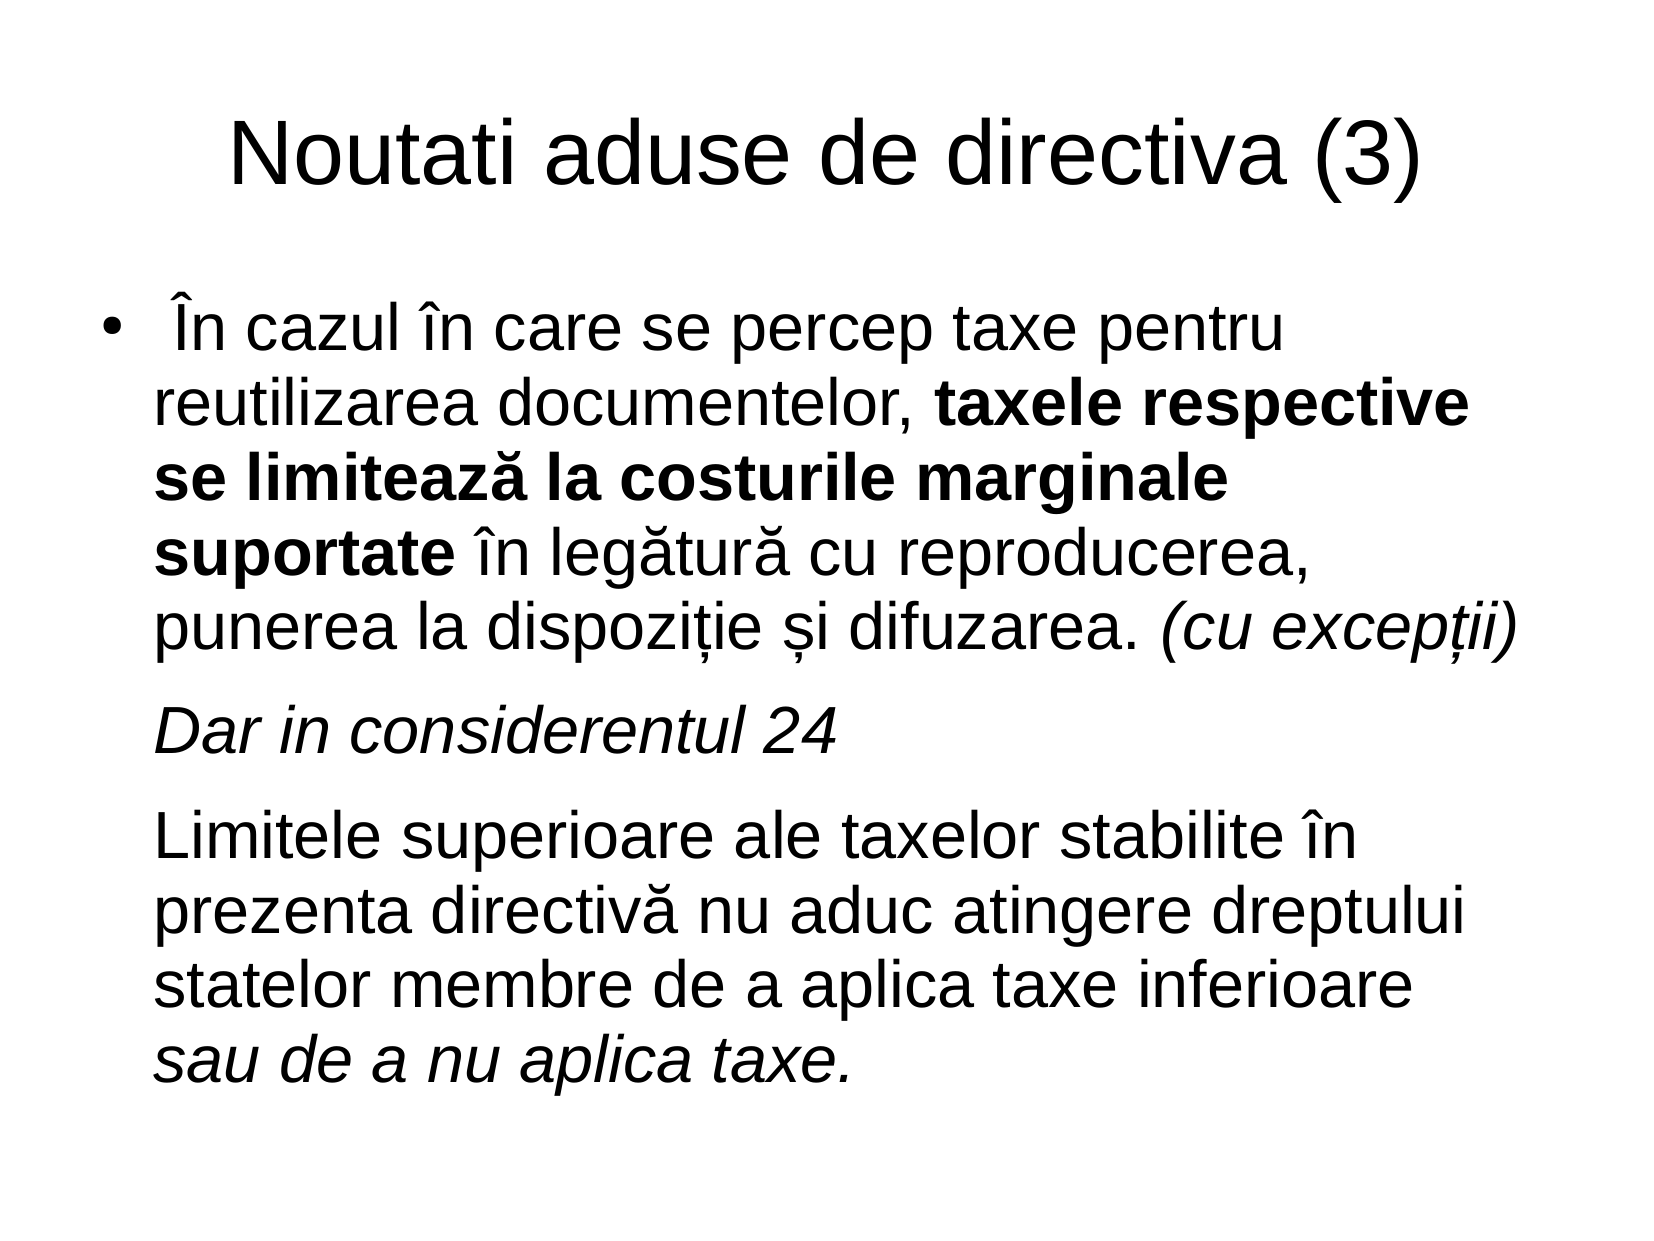

# Noutati aduse de directiva (3)
 În cazul în care se percep taxe pentru reutilizarea documentelor, taxele respective se limitează la costurile marginale suportate în legătură cu reproducerea, punerea la dispoziție și difuzarea. (cu excepții)
Dar in considerentul 24
Limitele superioare ale taxelor stabilite în prezenta directivă nu aduc atingere dreptului statelor membre de a aplica taxe inferioare sau de a nu aplica taxe.